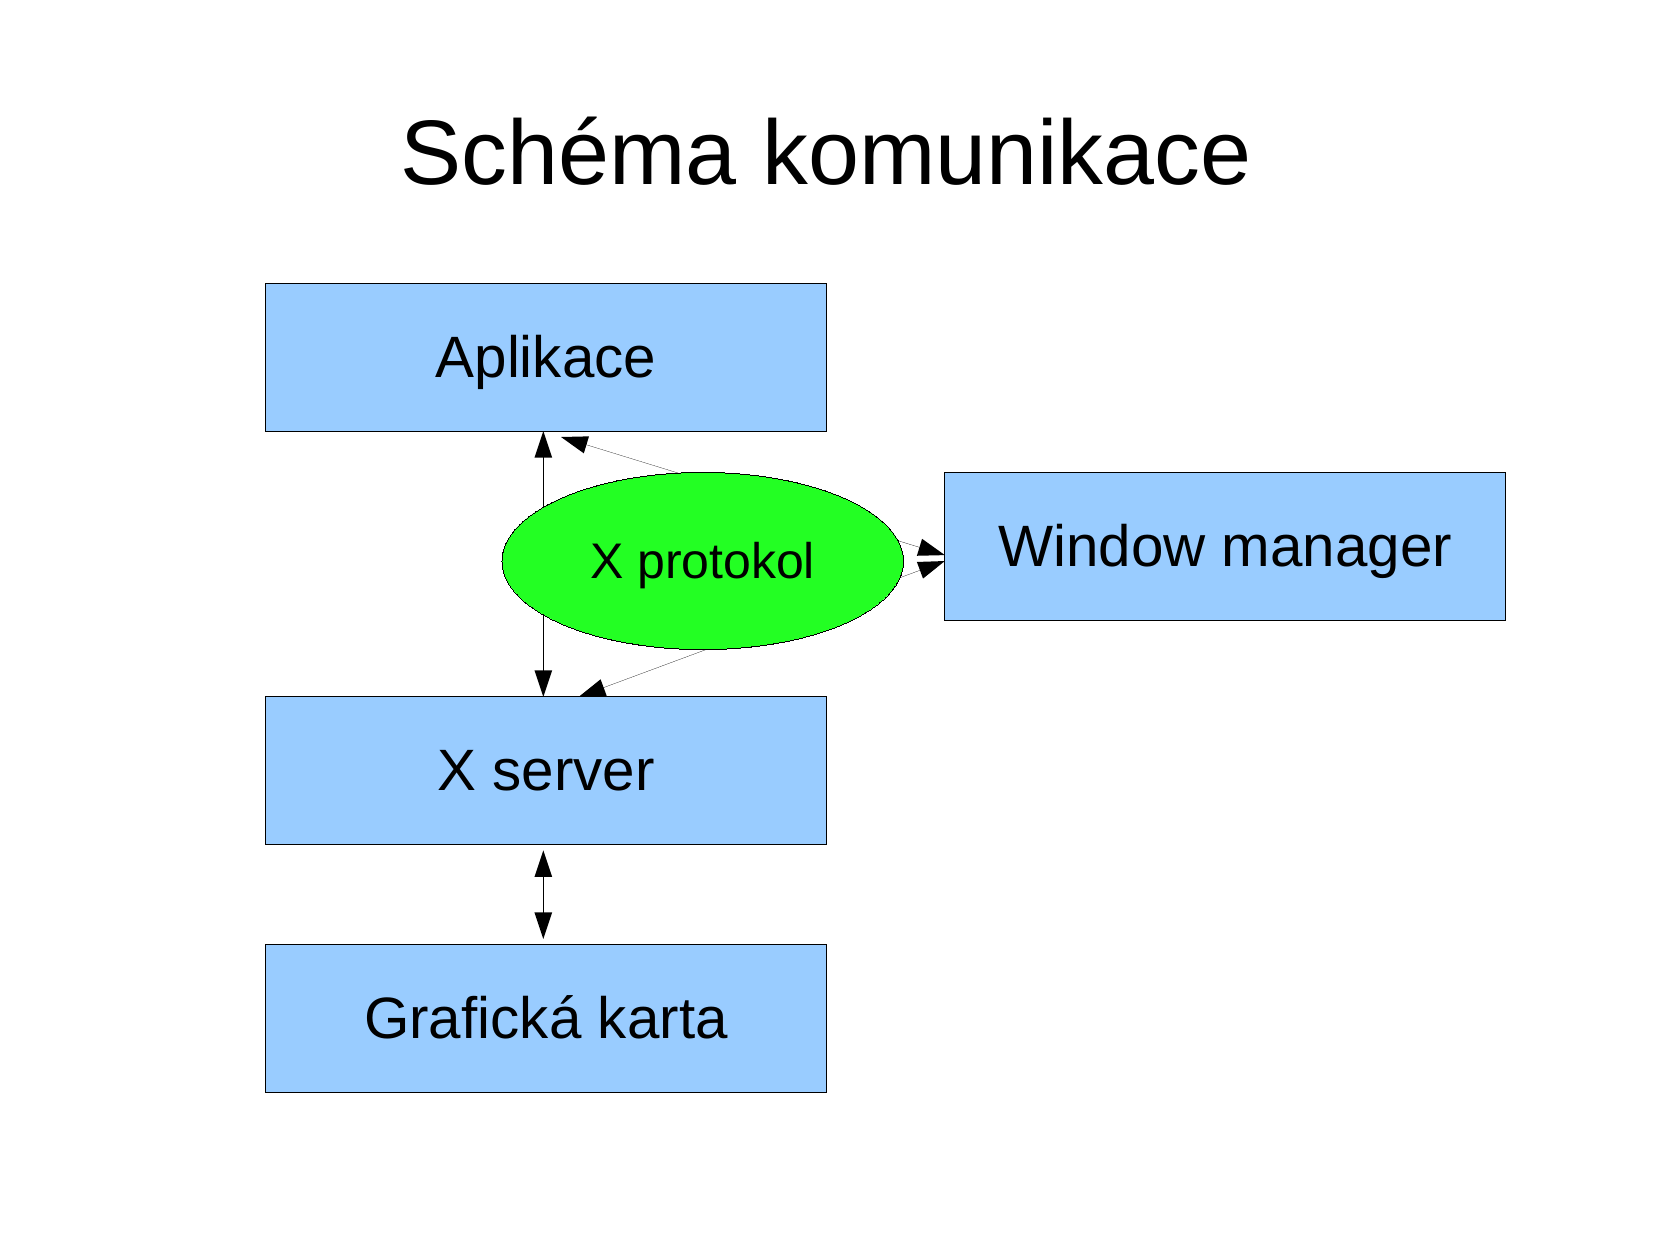

# Schéma komunikace
Aplikace
X protokol
Window manager
X server
Grafická karta